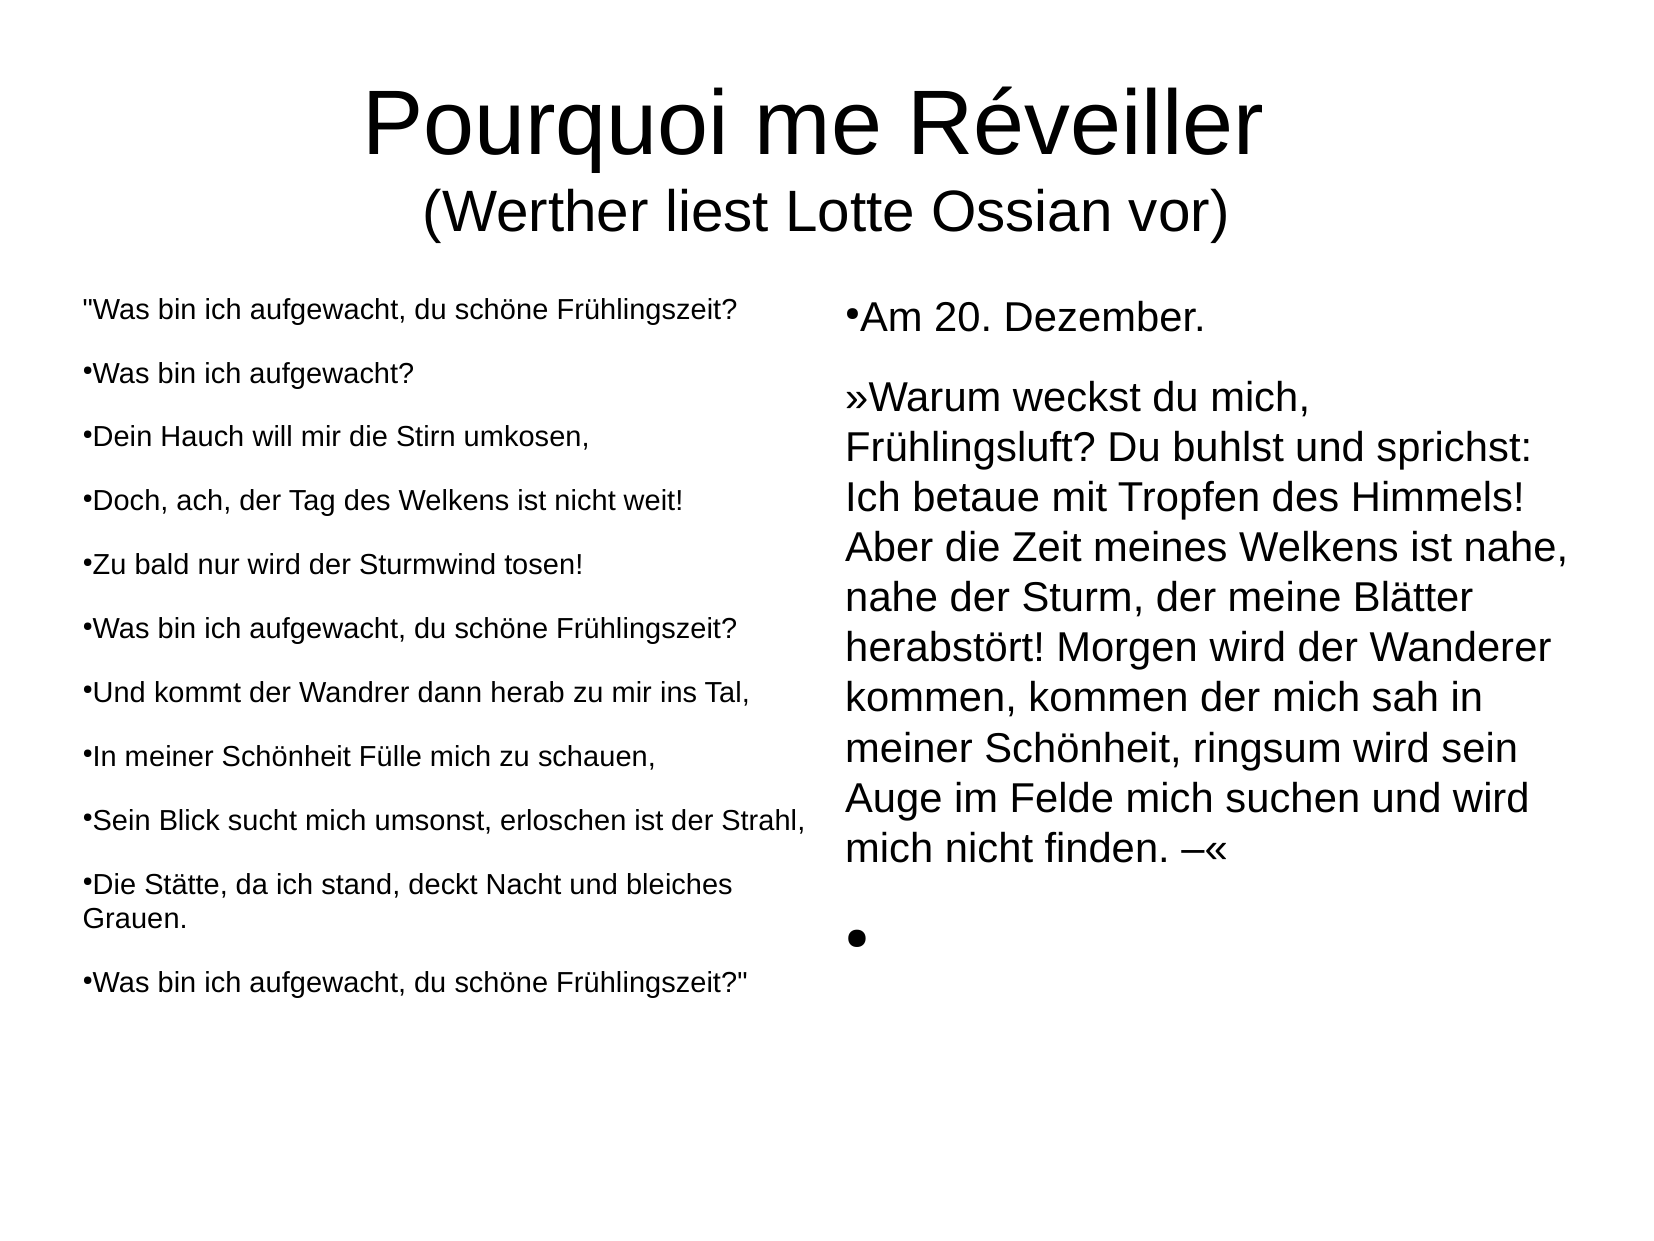

# Pourquoi me Réveiller (Werther liest Lotte Ossian vor)
"Was bin ich aufgewacht, du schöne Frühlingszeit?
Was bin ich aufgewacht?
Dein Hauch will mir die Stirn umkosen,
Doch, ach, der Tag des Welkens ist nicht weit!
Zu bald nur wird der Sturmwind tosen!
Was bin ich aufgewacht, du schöne Frühlingszeit?
Und kommt der Wandrer dann herab zu mir ins Tal,
In meiner Schönheit Fülle mich zu schauen,
Sein Blick sucht mich umsonst, erloschen ist der Strahl,
Die Stätte, da ich stand, deckt Nacht und bleiches Grauen.
Was bin ich aufgewacht, du schöne Frühlingszeit?"
Am 20. Dezember.
»Warum weckst du mich, Frühlingsluft? Du buhlst und sprichst: Ich betaue mit Tropfen des Himmels! Aber die Zeit meines Welkens ist nahe, nahe der Sturm, der meine Blätter herabstört! Morgen wird der Wanderer kommen, kommen der mich sah in meiner Schönheit, ringsum wird sein Auge im Felde mich suchen und wird mich nicht finden. –«